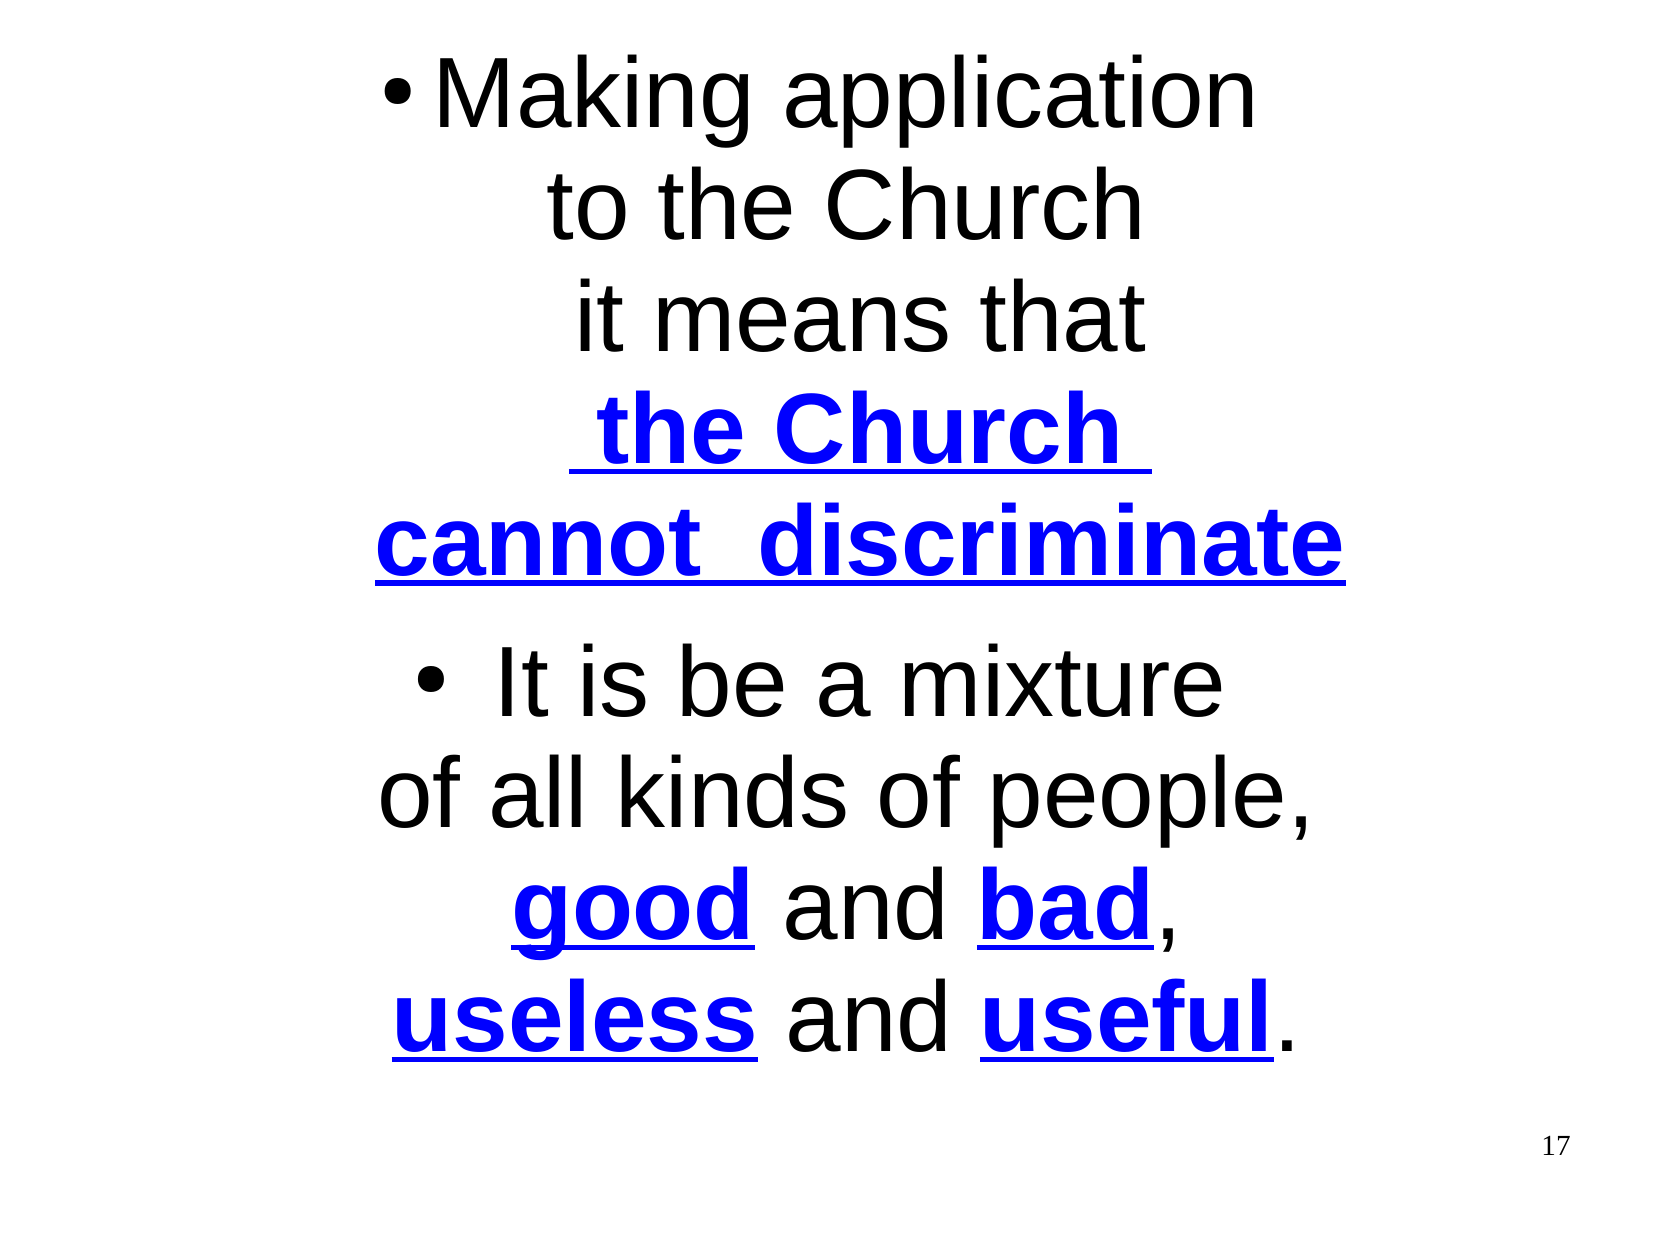

# Making application to the Church it means that the Church cannot discriminate
 It is be a mixture
of all kinds of people,
good and bad,
useless and useful.
17